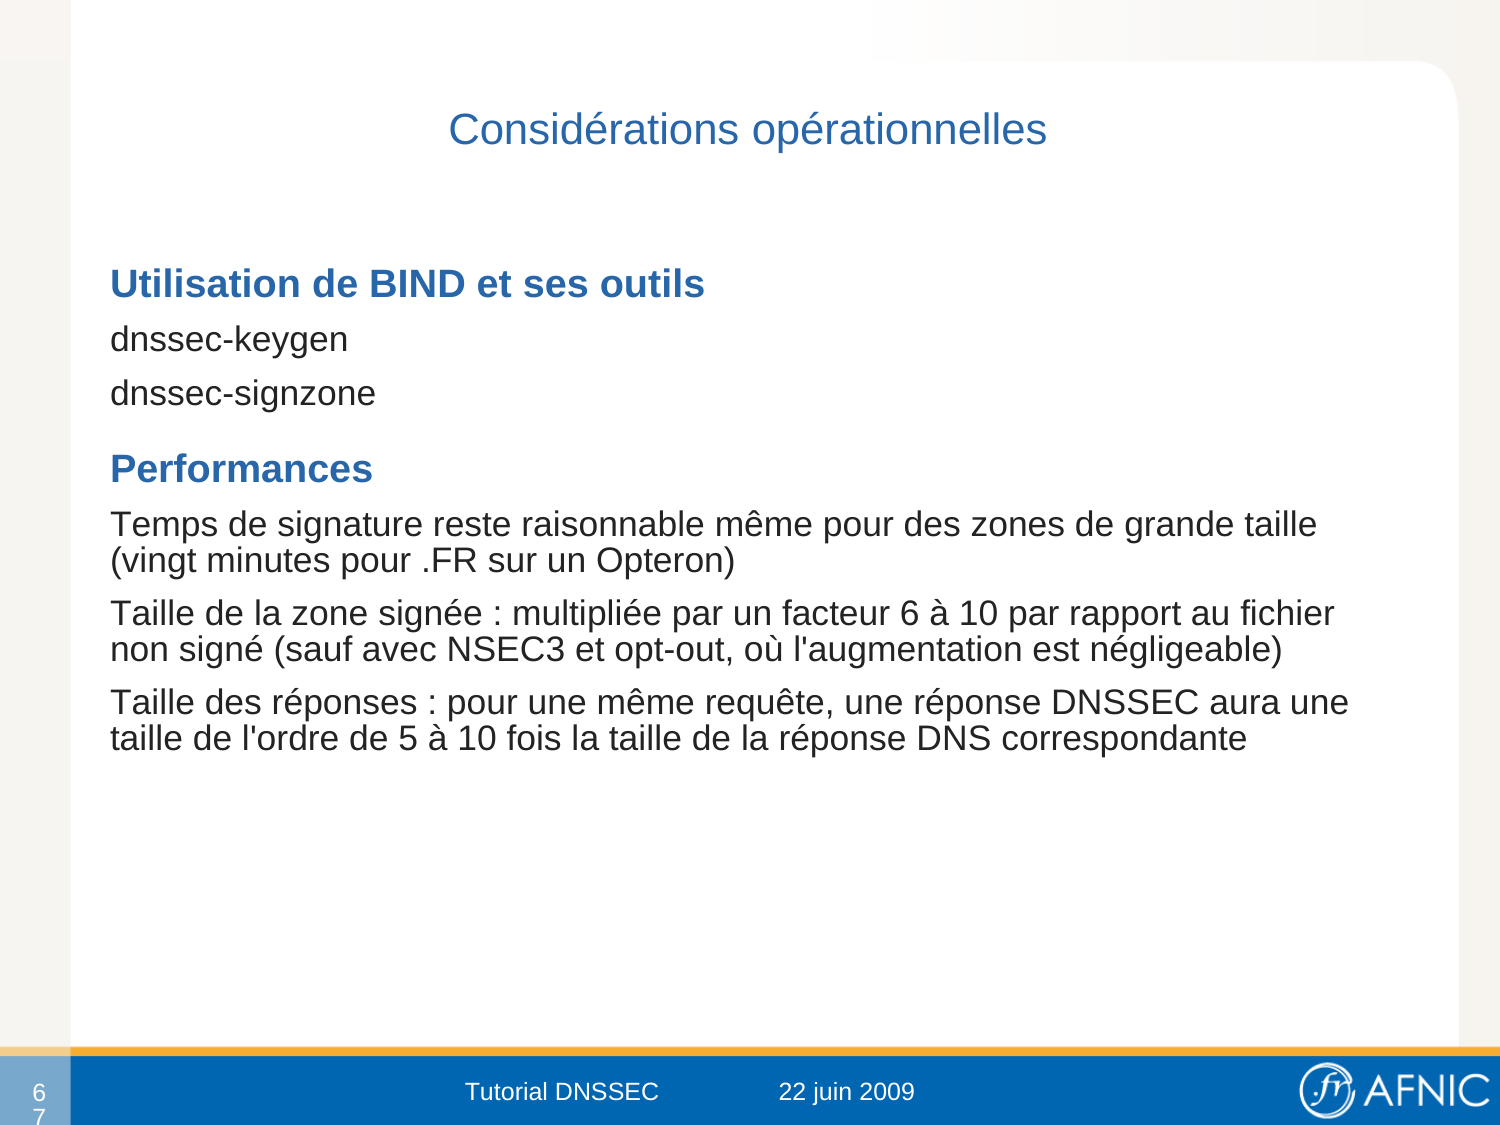

# Considérations opérationnelles
Utilisation de BIND et ses outils
dnssec-keygen
dnssec-signzone
Performances
Temps de signature reste raisonnable même pour des zones de grande taille (vingt minutes pour .FR sur un Opteron)
Taille de la zone signée : multipliée par un facteur 6 à 10 par rapport au fichier non signé (sauf avec NSEC3 et opt-out, où l'augmentation est négligeable)
Taille des réponses : pour une même requête, une réponse DNSSEC aura une taille de l'ordre de 5 à 10 fois la taille de la réponse DNS correspondante